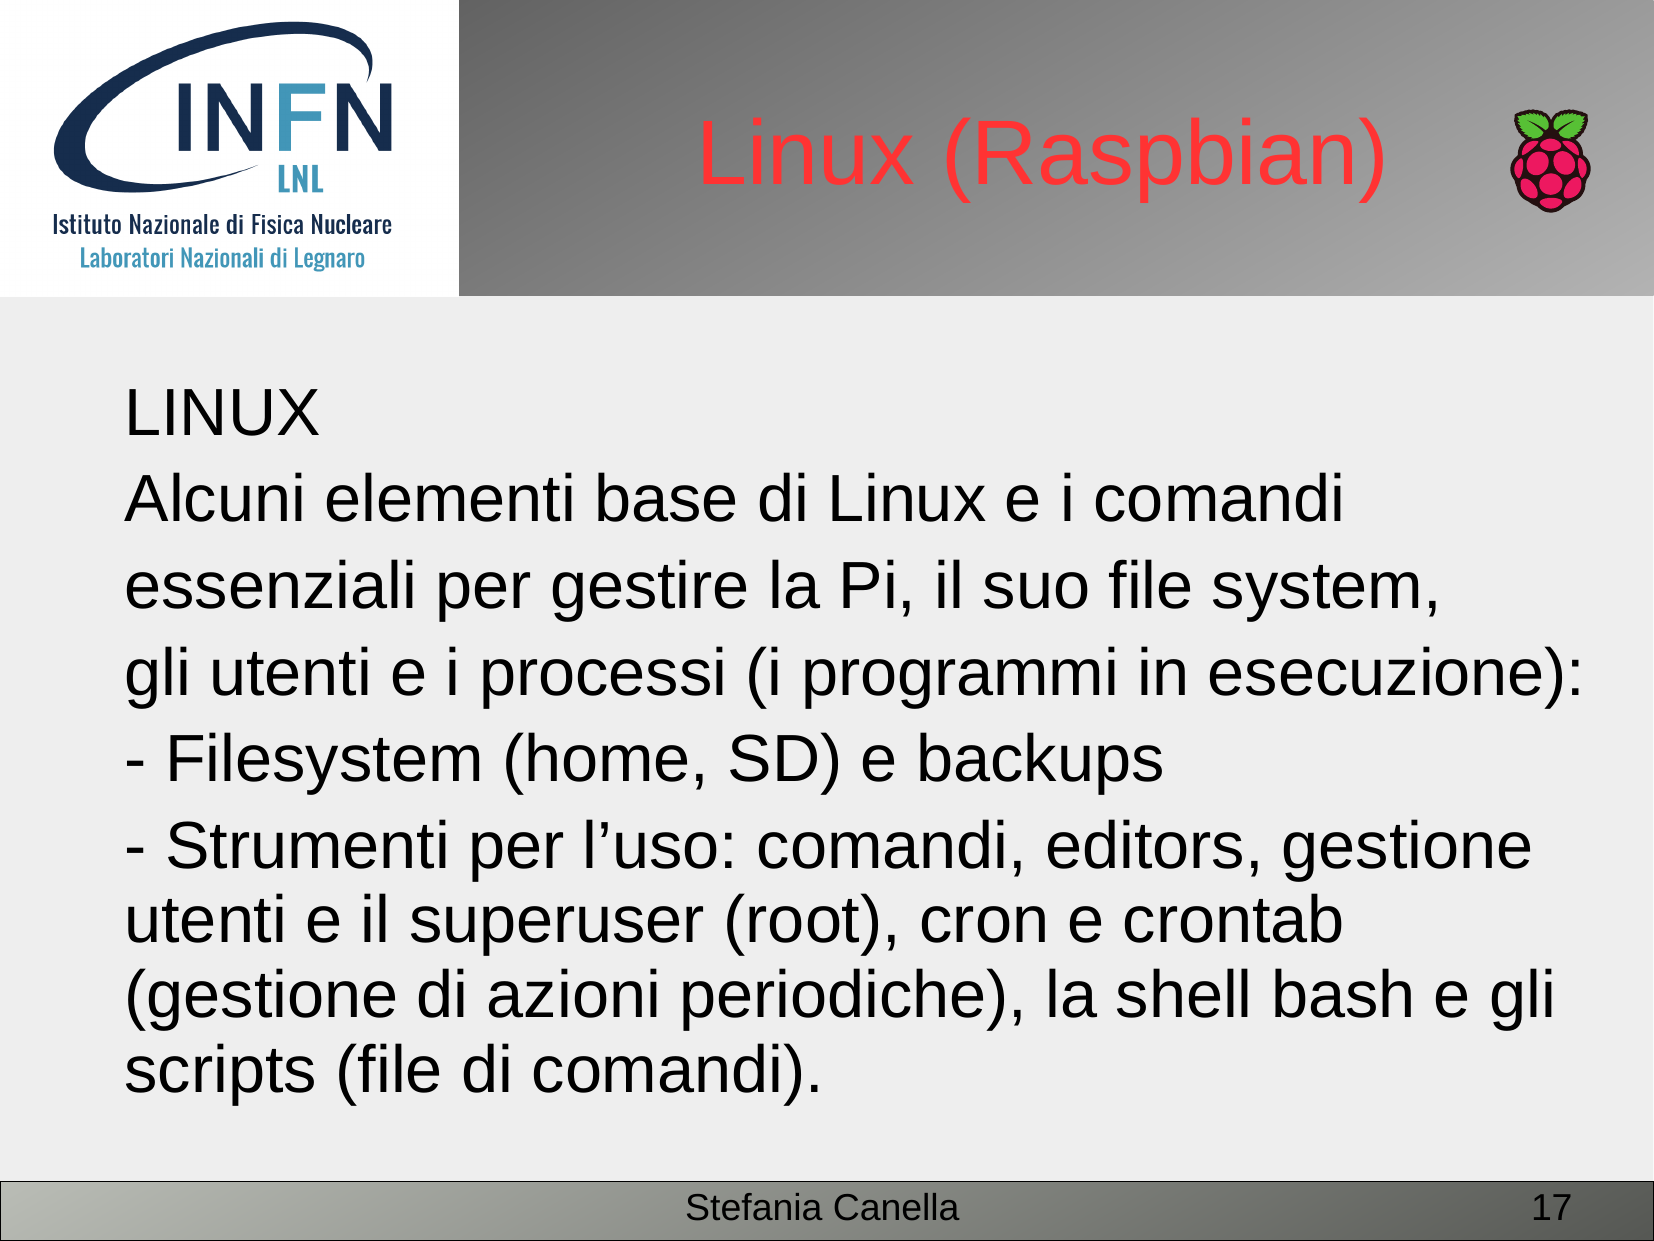

# Linux (Raspbian)
LINUX
Alcuni elementi base di Linux e i comandi
essenziali per gestire la Pi, il suo file system,
gli utenti e i processi (i programmi in esecuzione):
- Filesystem (home, SD) e backups
- Strumenti per l’uso: comandi, editors, gestione utenti e il superuser (root), cron e crontab (gestione di azioni periodiche), la shell bash e gli scripts (file di comandi).
Stefania Canella